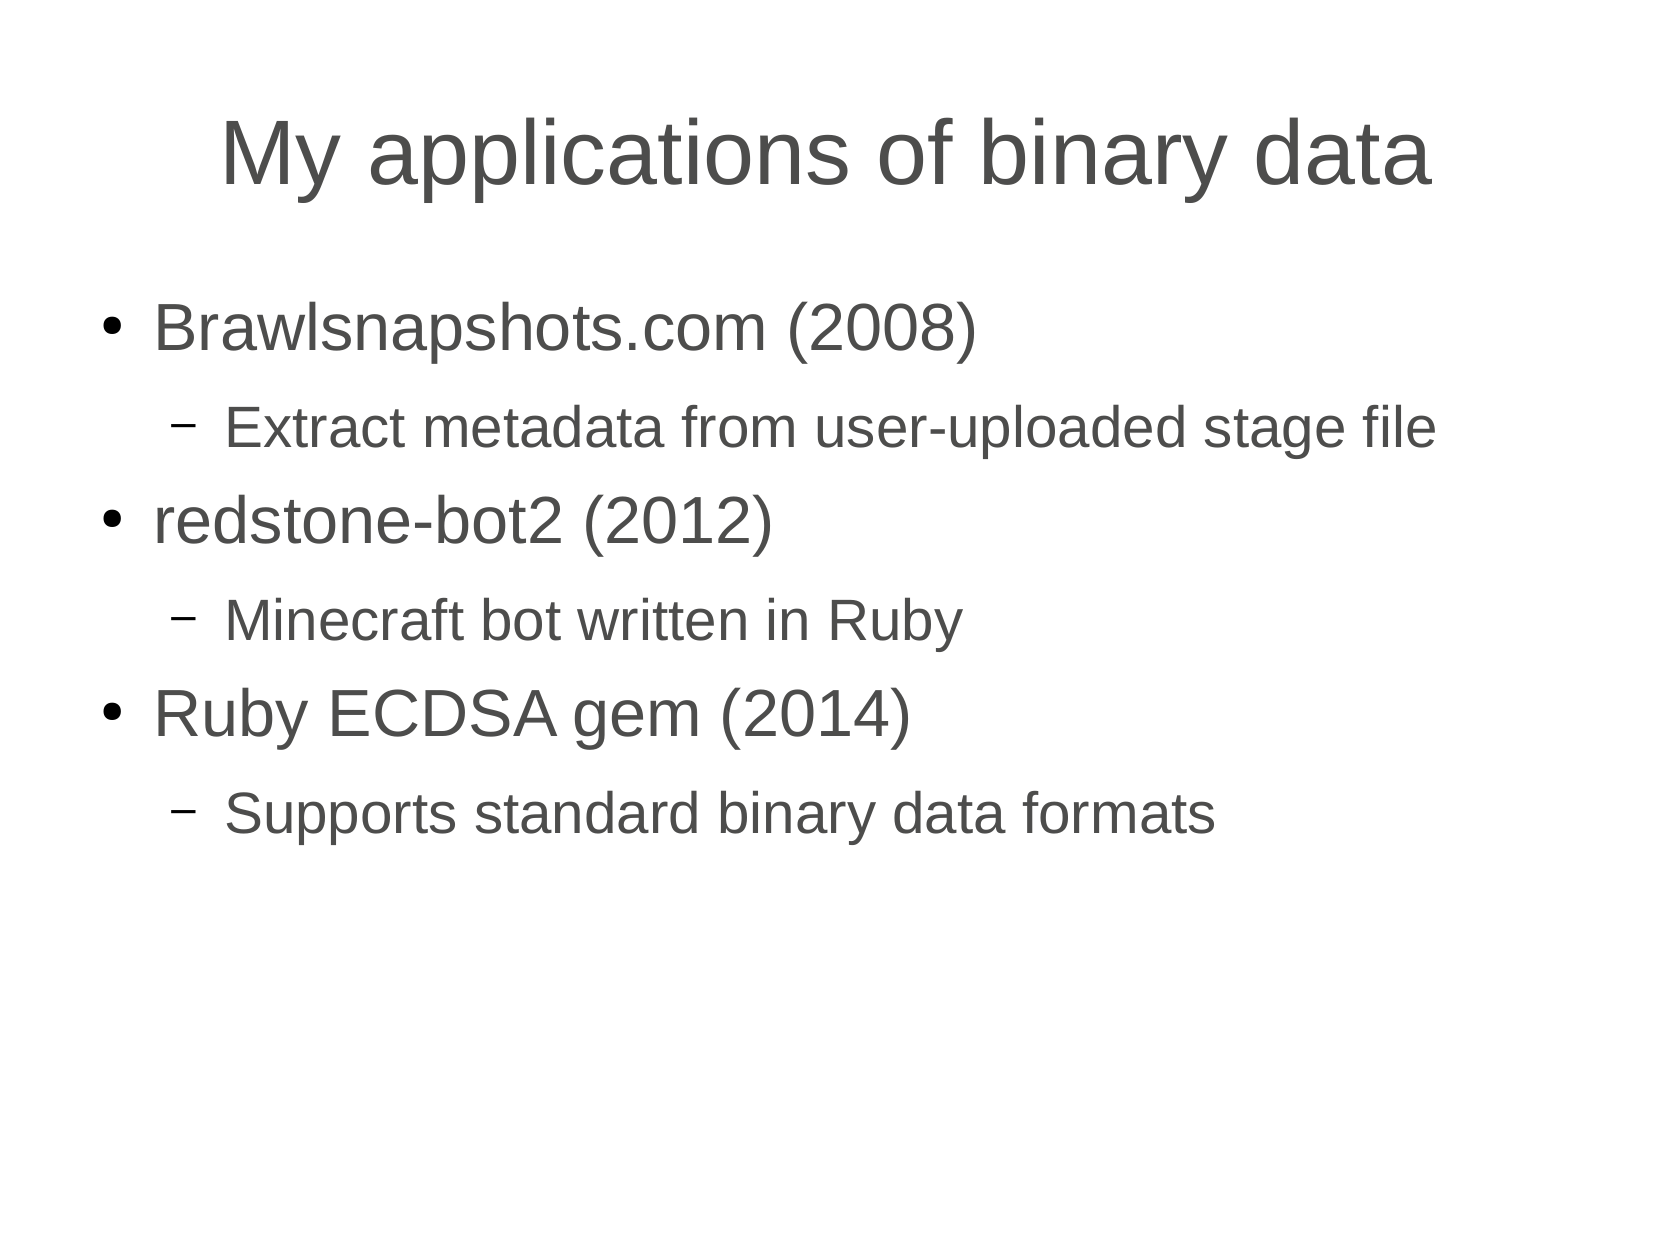

# My applications of binary data
Brawlsnapshots.com (2008)
Extract metadata from user-uploaded stage file
redstone-bot2 (2012)
Minecraft bot written in Ruby
Ruby ECDSA gem (2014)
Supports standard binary data formats